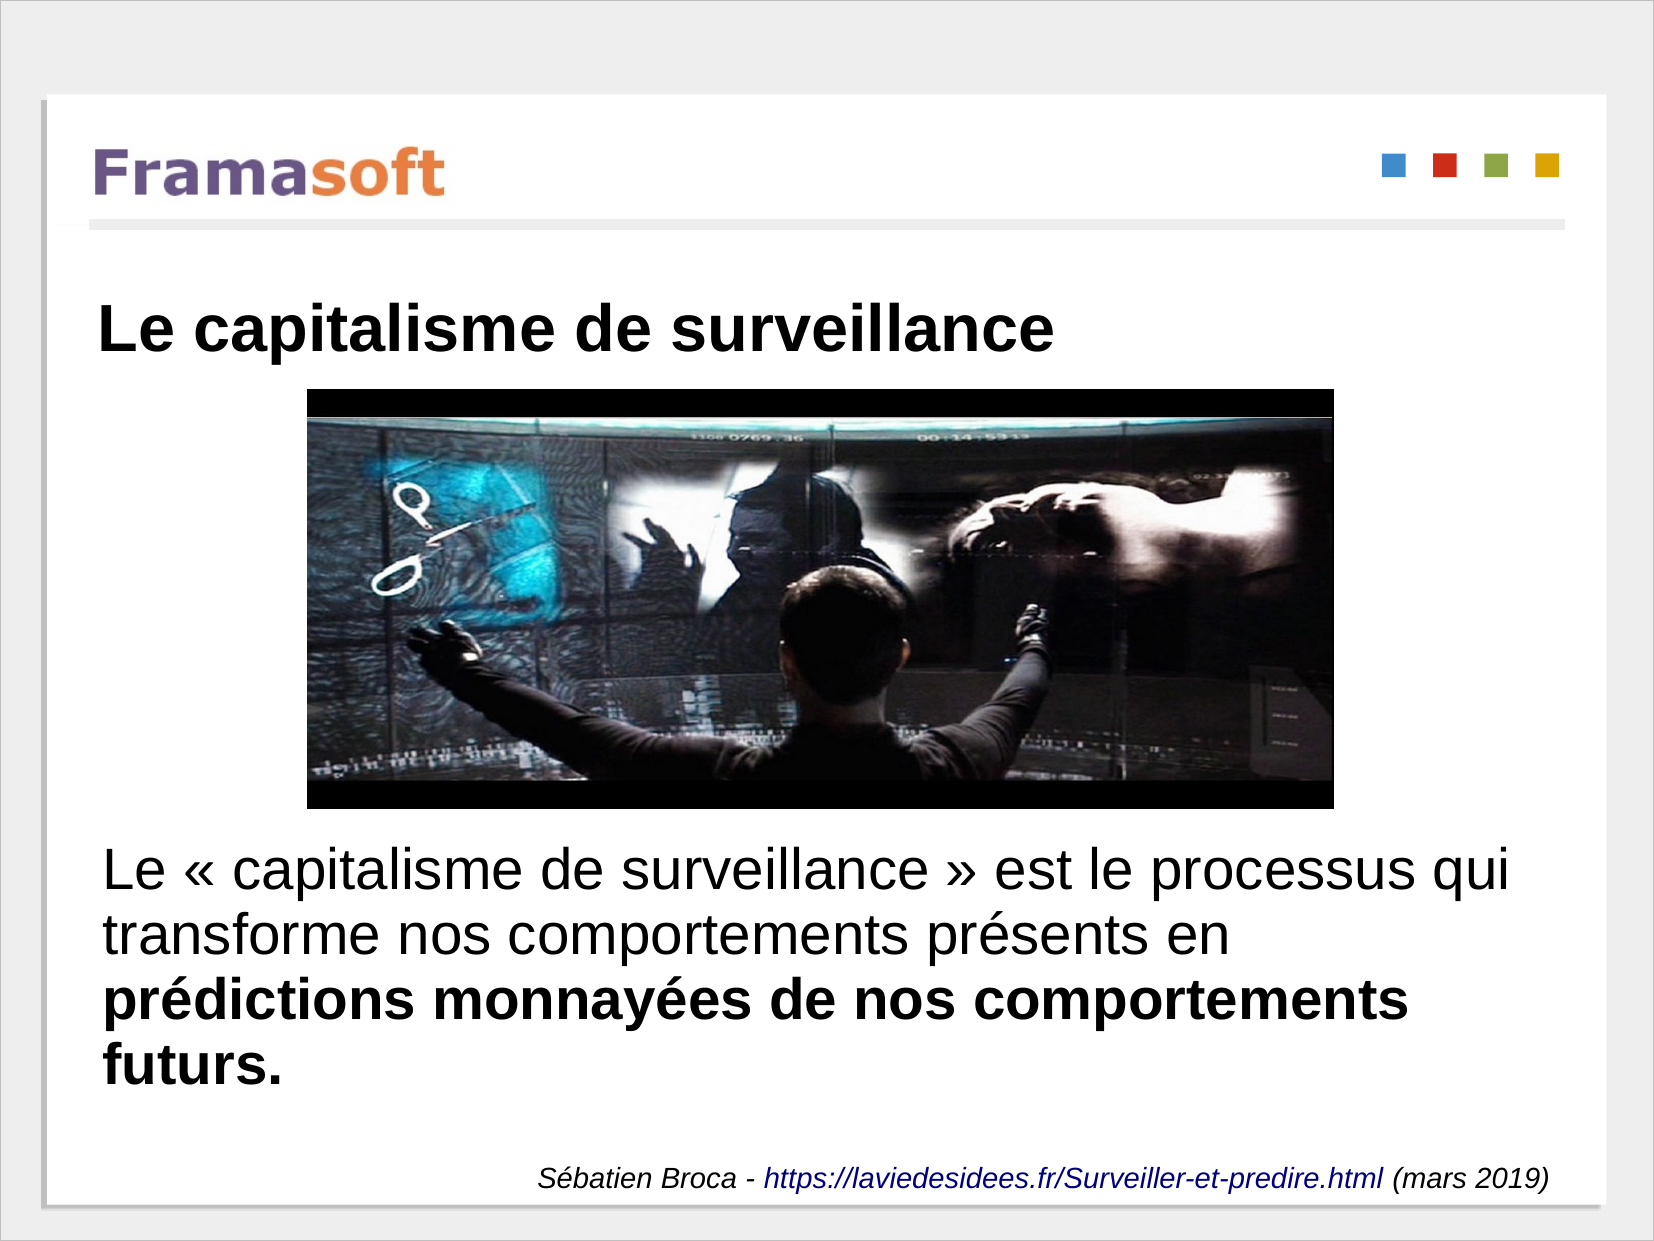

Le capitalisme de surveillance
Le « capitalisme de surveillance » est le processus qui transforme nos comportements présents en prédictions monnayées de nos comportements futurs.
Sébatien Broca - https://laviedesidees.fr/Surveiller-et-predire.html (mars 2019)